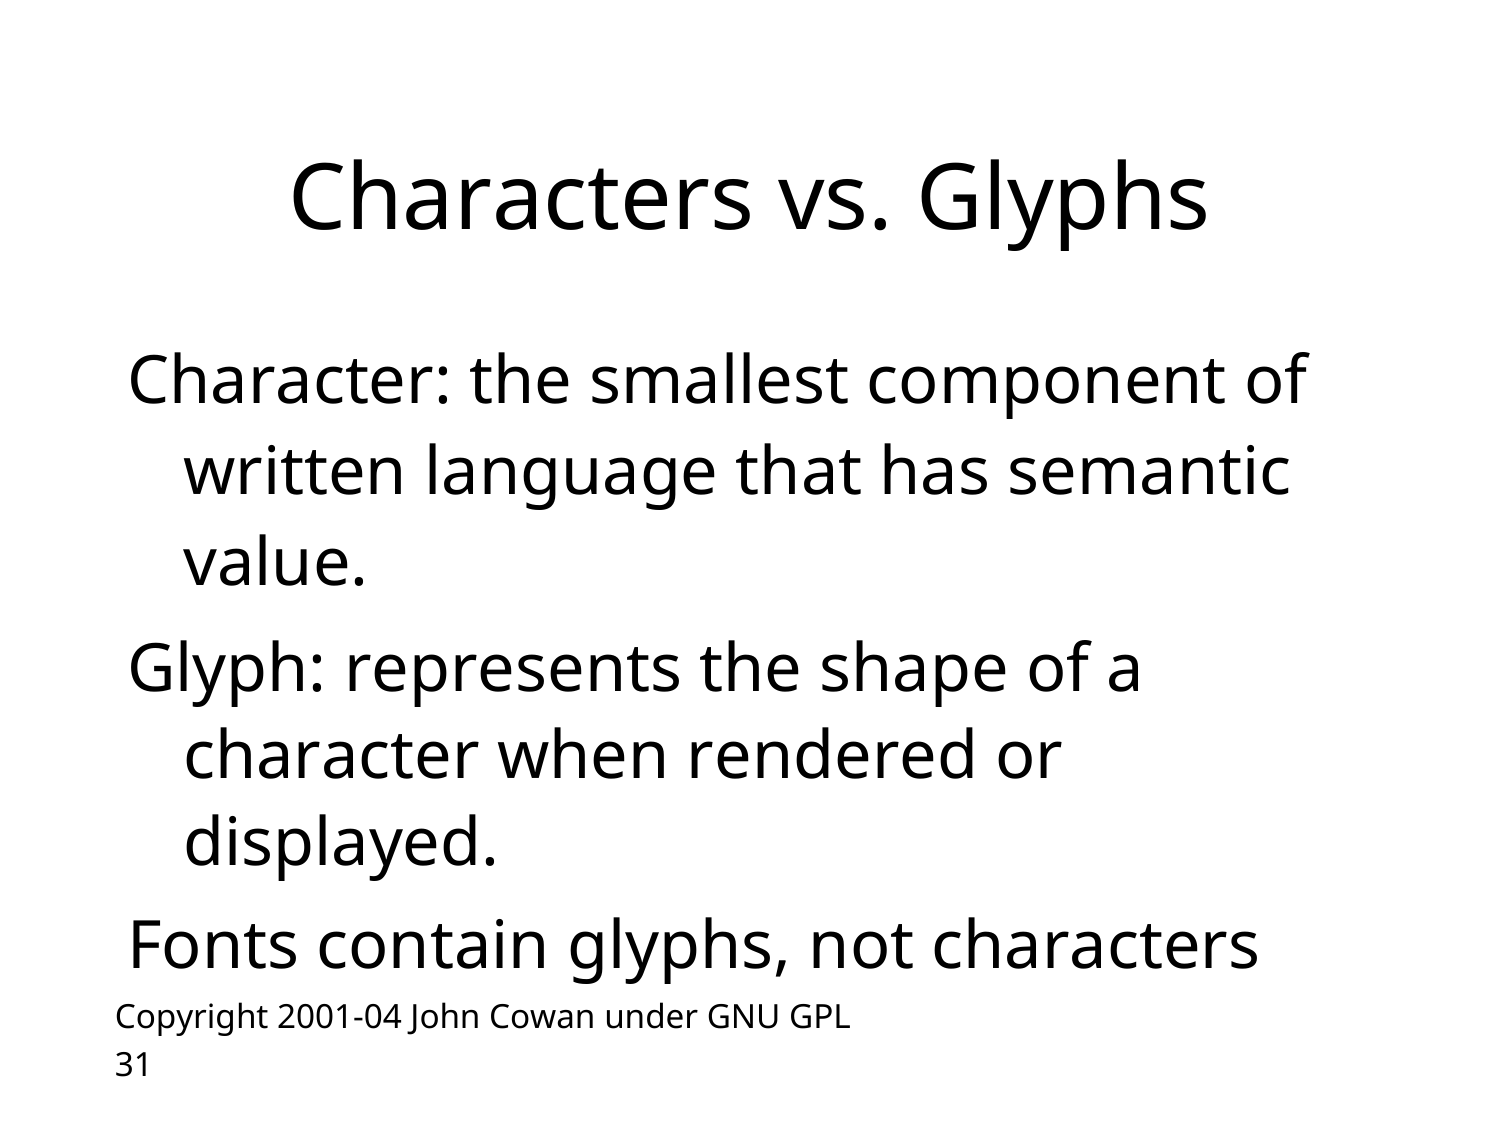

# Characters vs. Glyphs
Character: the smallest component of written language that has semantic value.
Glyph: represents the shape of a character when rendered or displayed.
Fonts contain glyphs, not characters